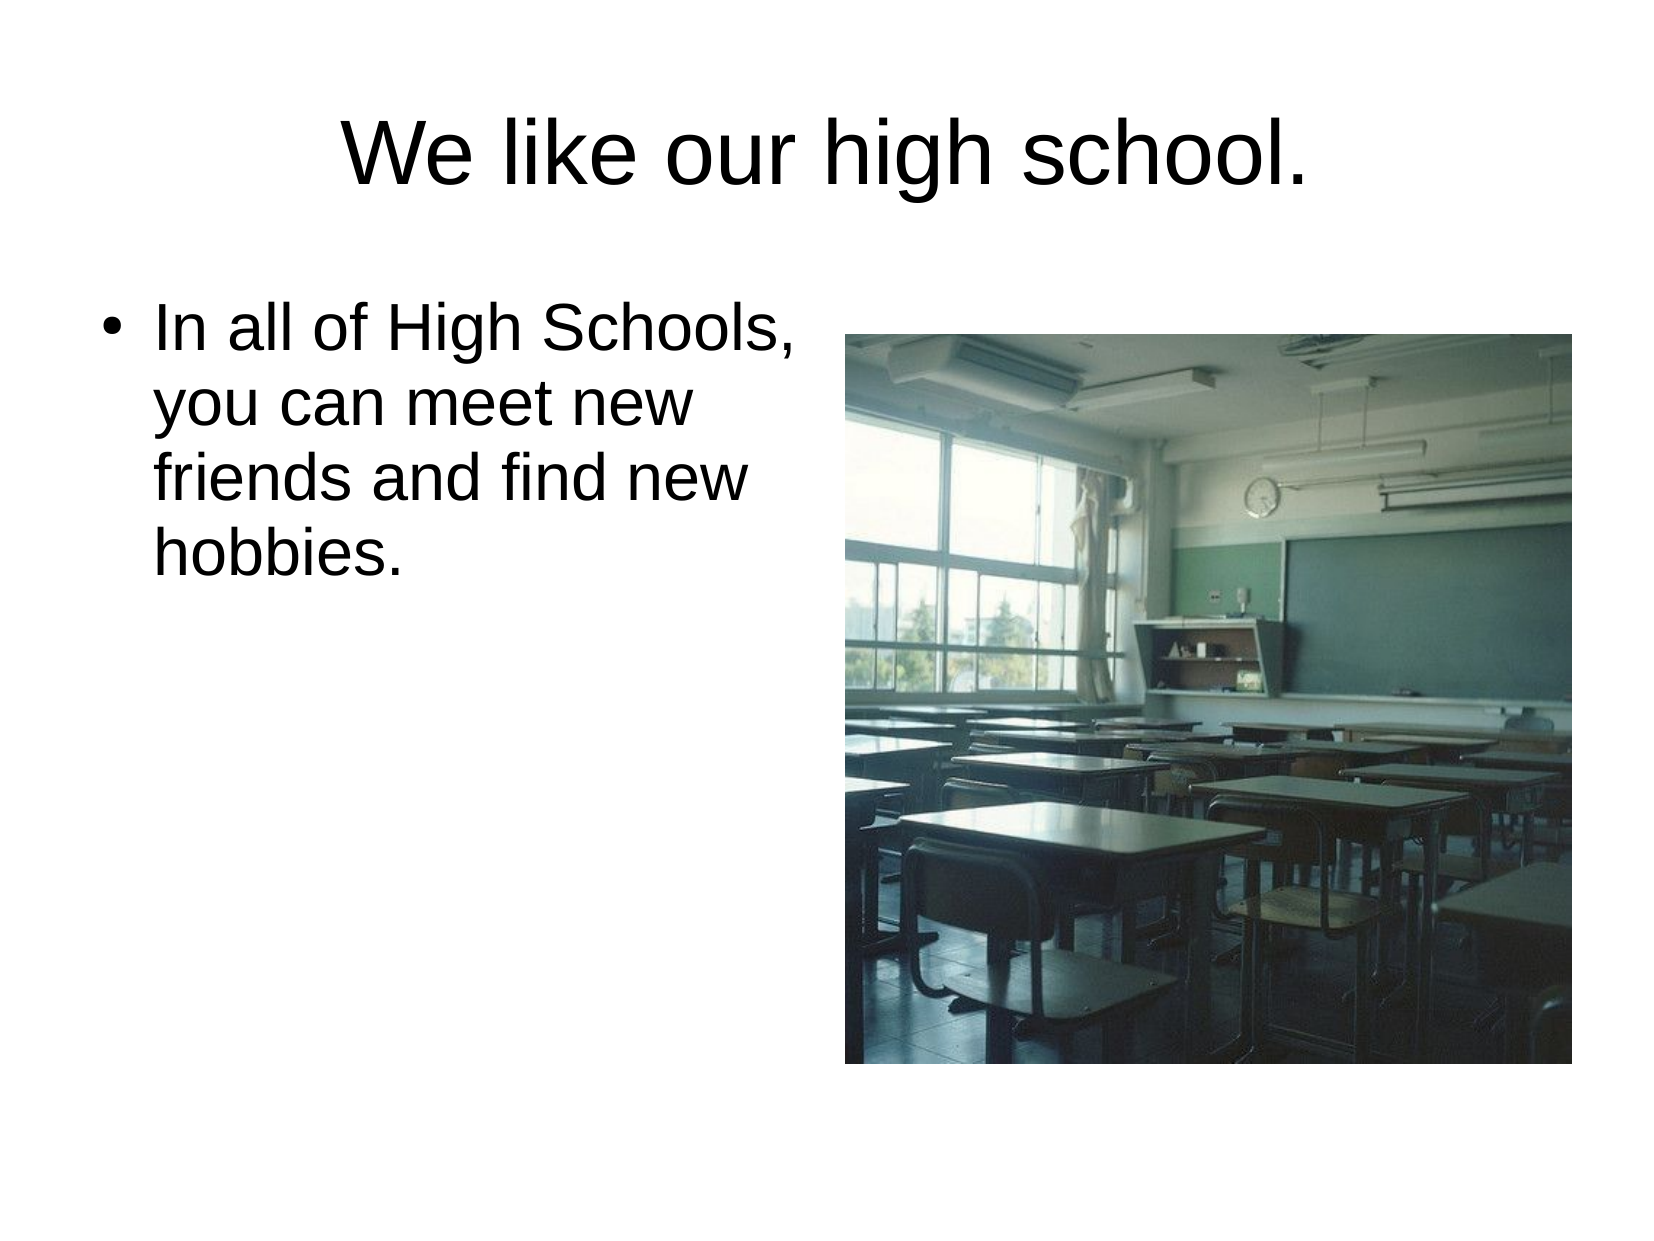

# We like our high school.
In all of High Schools, you can meet new friends and find new hobbies.